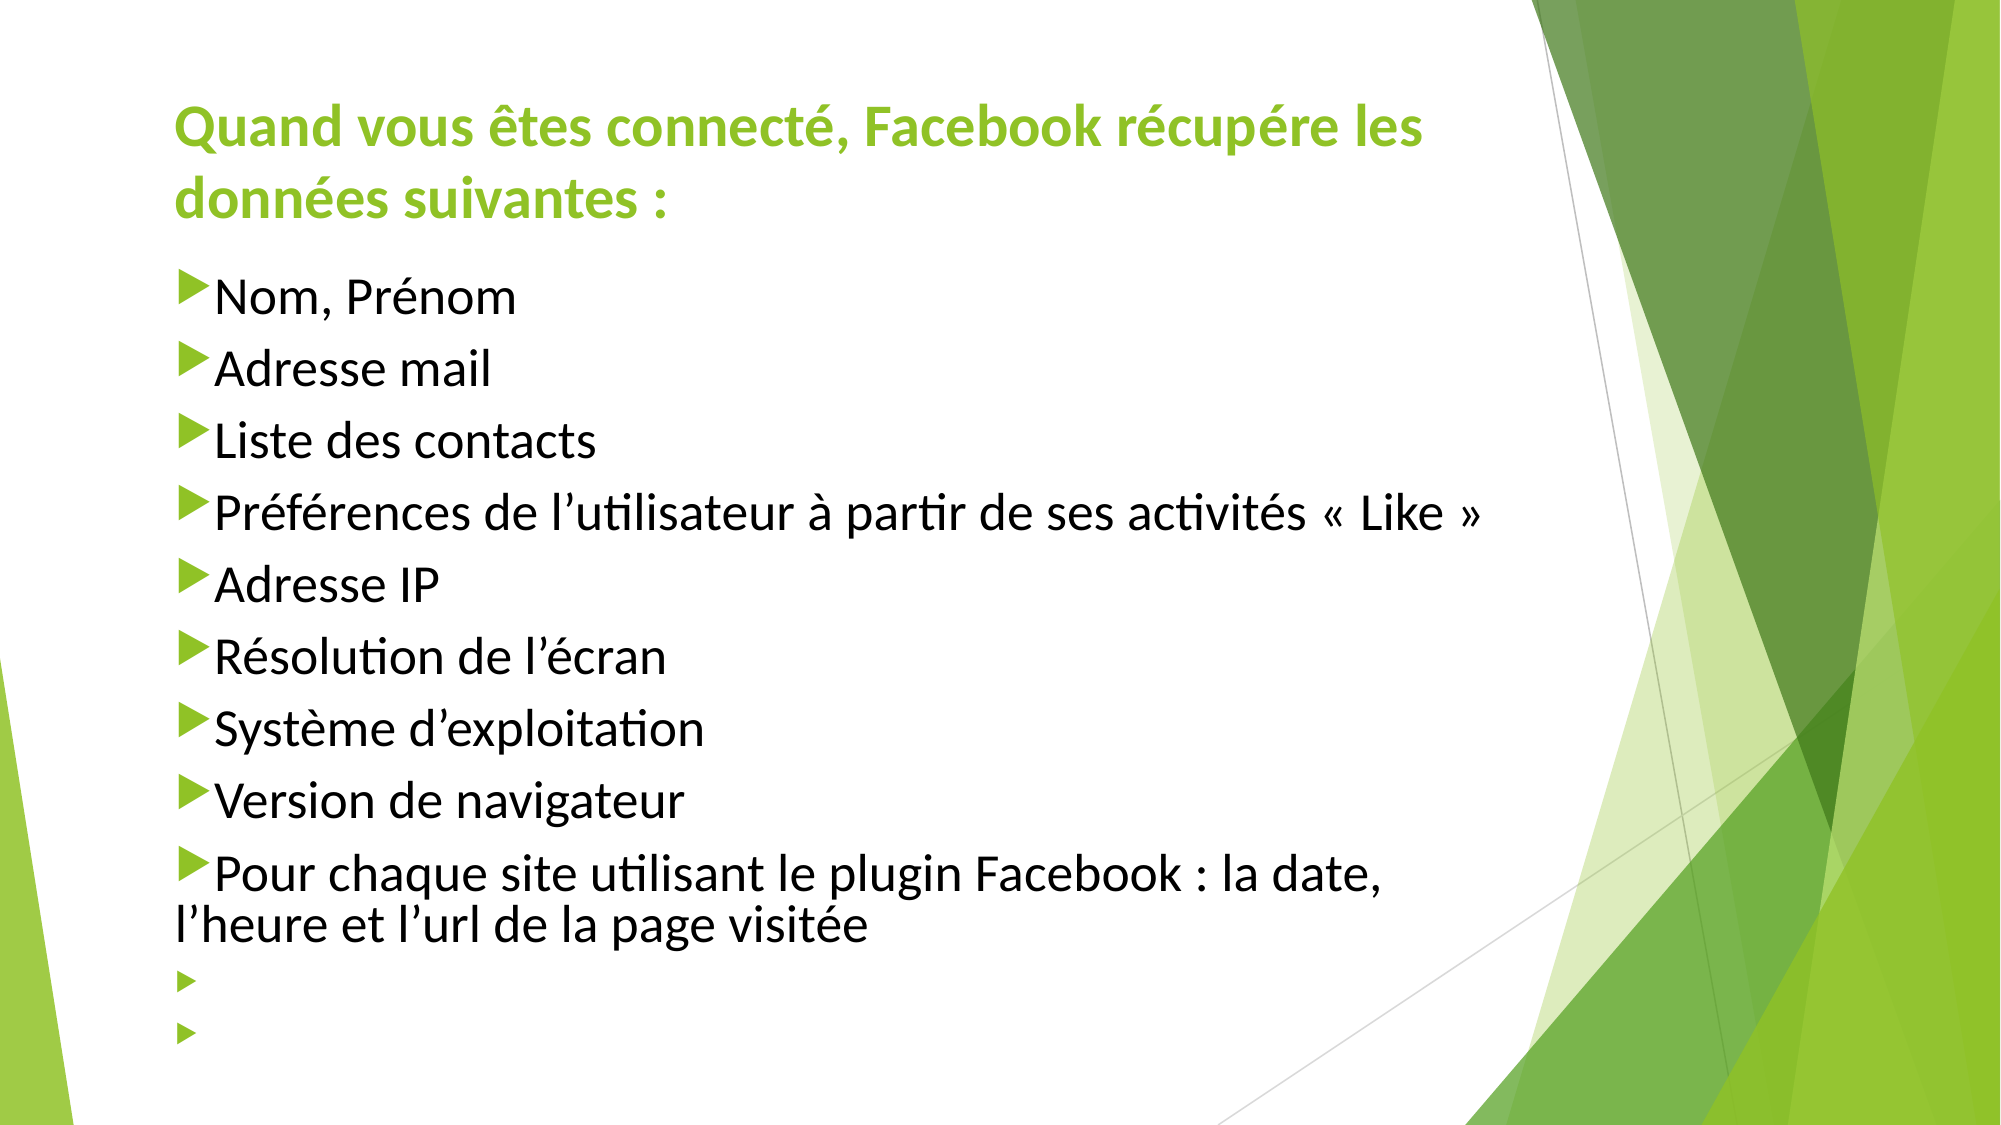

# Quand vous êtes connecté, Facebook récupére les données suivantes :
Nom, Prénom
Adresse mail
Liste des contacts
Préférences de l’utilisateur à partir de ses activités « Like »
Adresse IP
Résolution de l’écran
Système d’exploitation
Version de navigateur
Pour chaque site utilisant le plugin Facebook : la date, l’heure et l’url de la page visitée